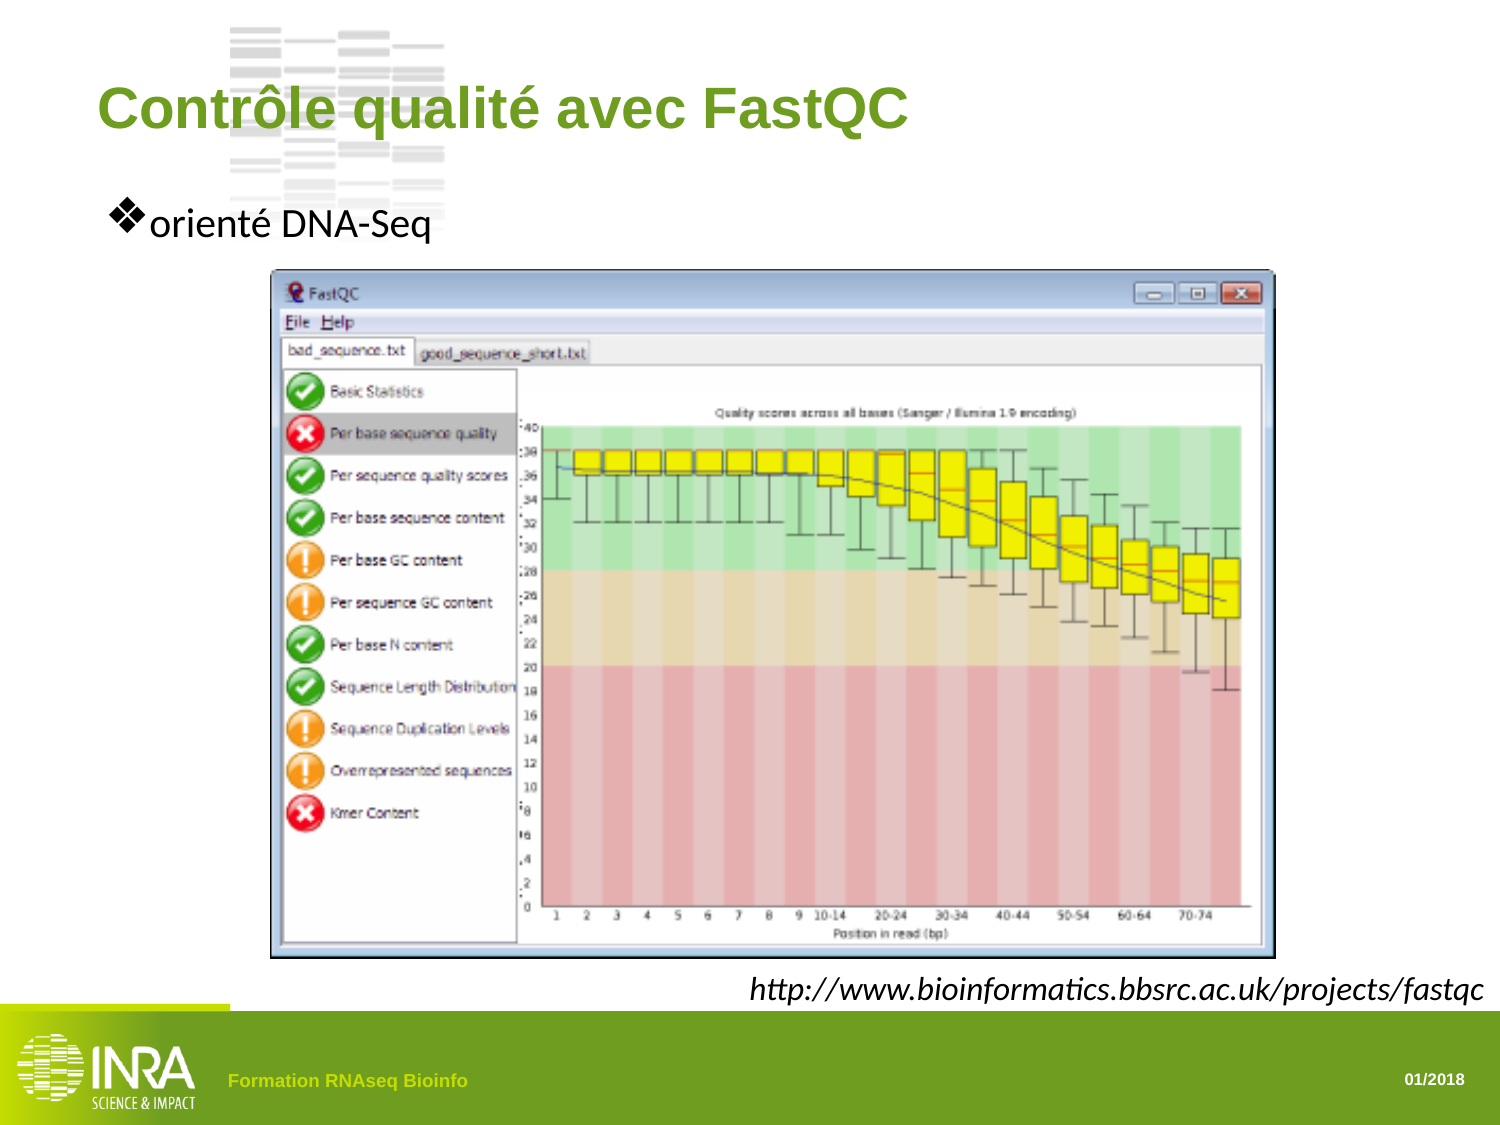

Contrôle qualité avec FastQC
orienté DNA-Seq
http://www.bioinformatics.bbsrc.ac.uk/projects/fastqc